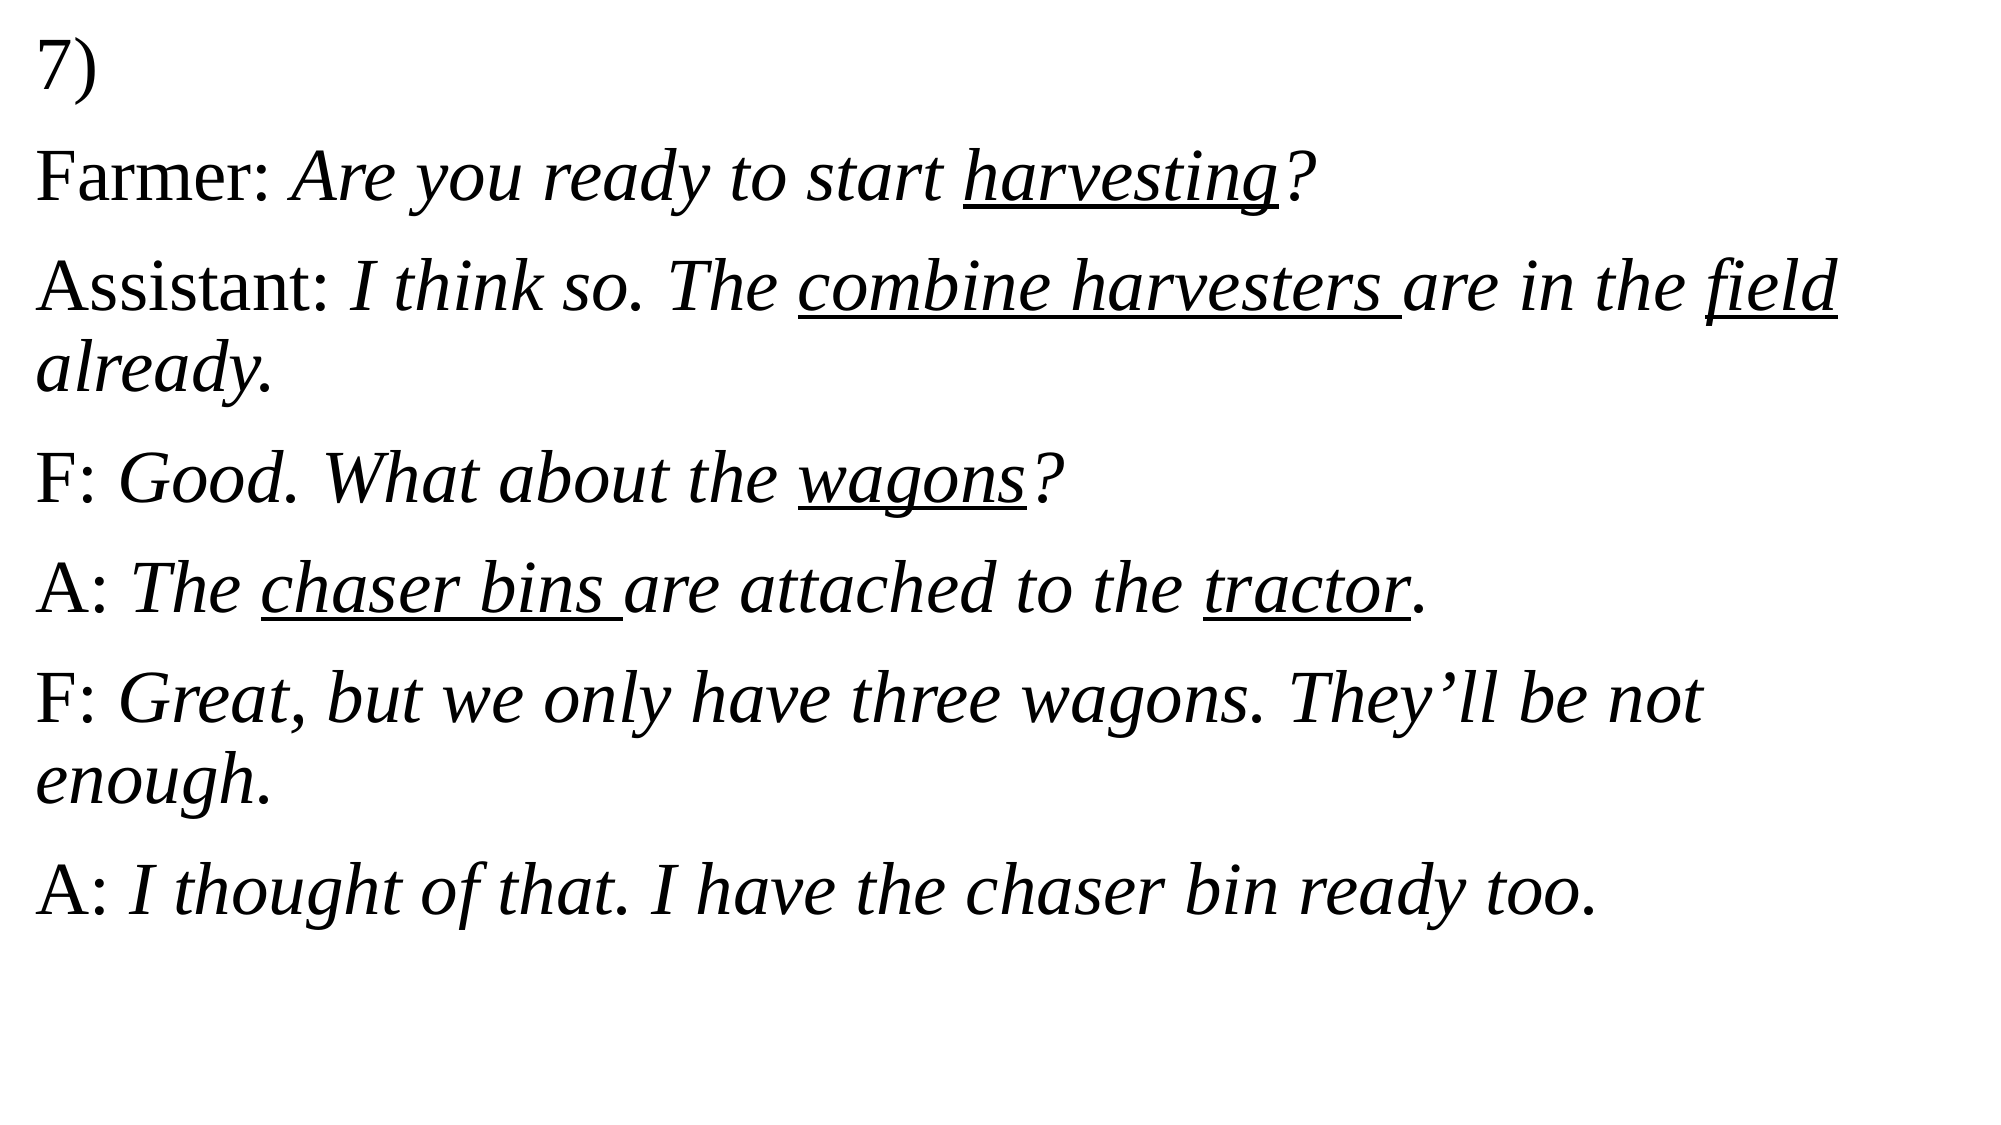

# 7)
Farmer: Are you ready to start harvesting?
Assistant: I think so. The combine harvesters are in the field already.
F: Good. What about the wagons?
A: The chaser bins are attached to the tractor.
F: Great, but we only have three wagons. They’ll be not enough.
A: I thought of that. I have the chaser bin ready too.